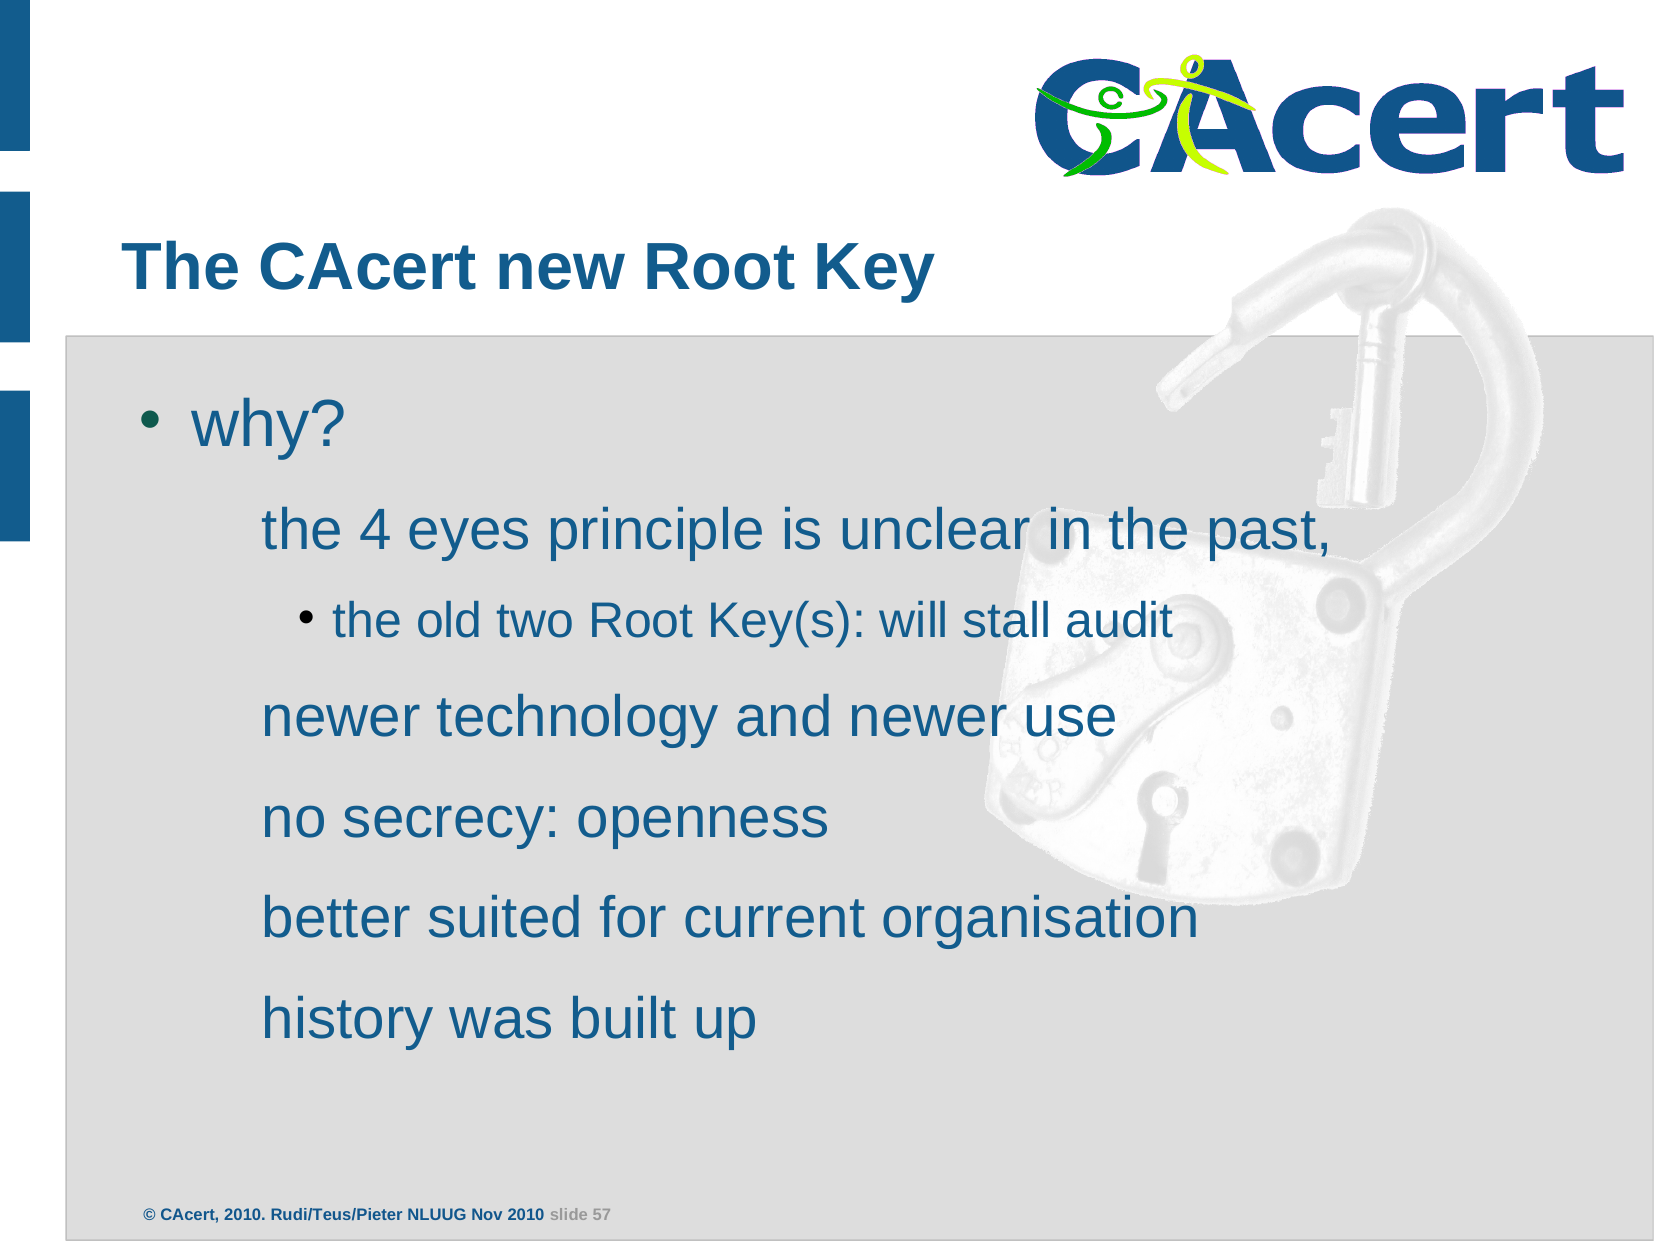

# The CAcert new Root Key
why?
the 4 eyes principle is unclear in the past,
the old two Root Key(s): will stall audit
newer technology and newer use
no secrecy: openness
better suited for current organisation
history was built up